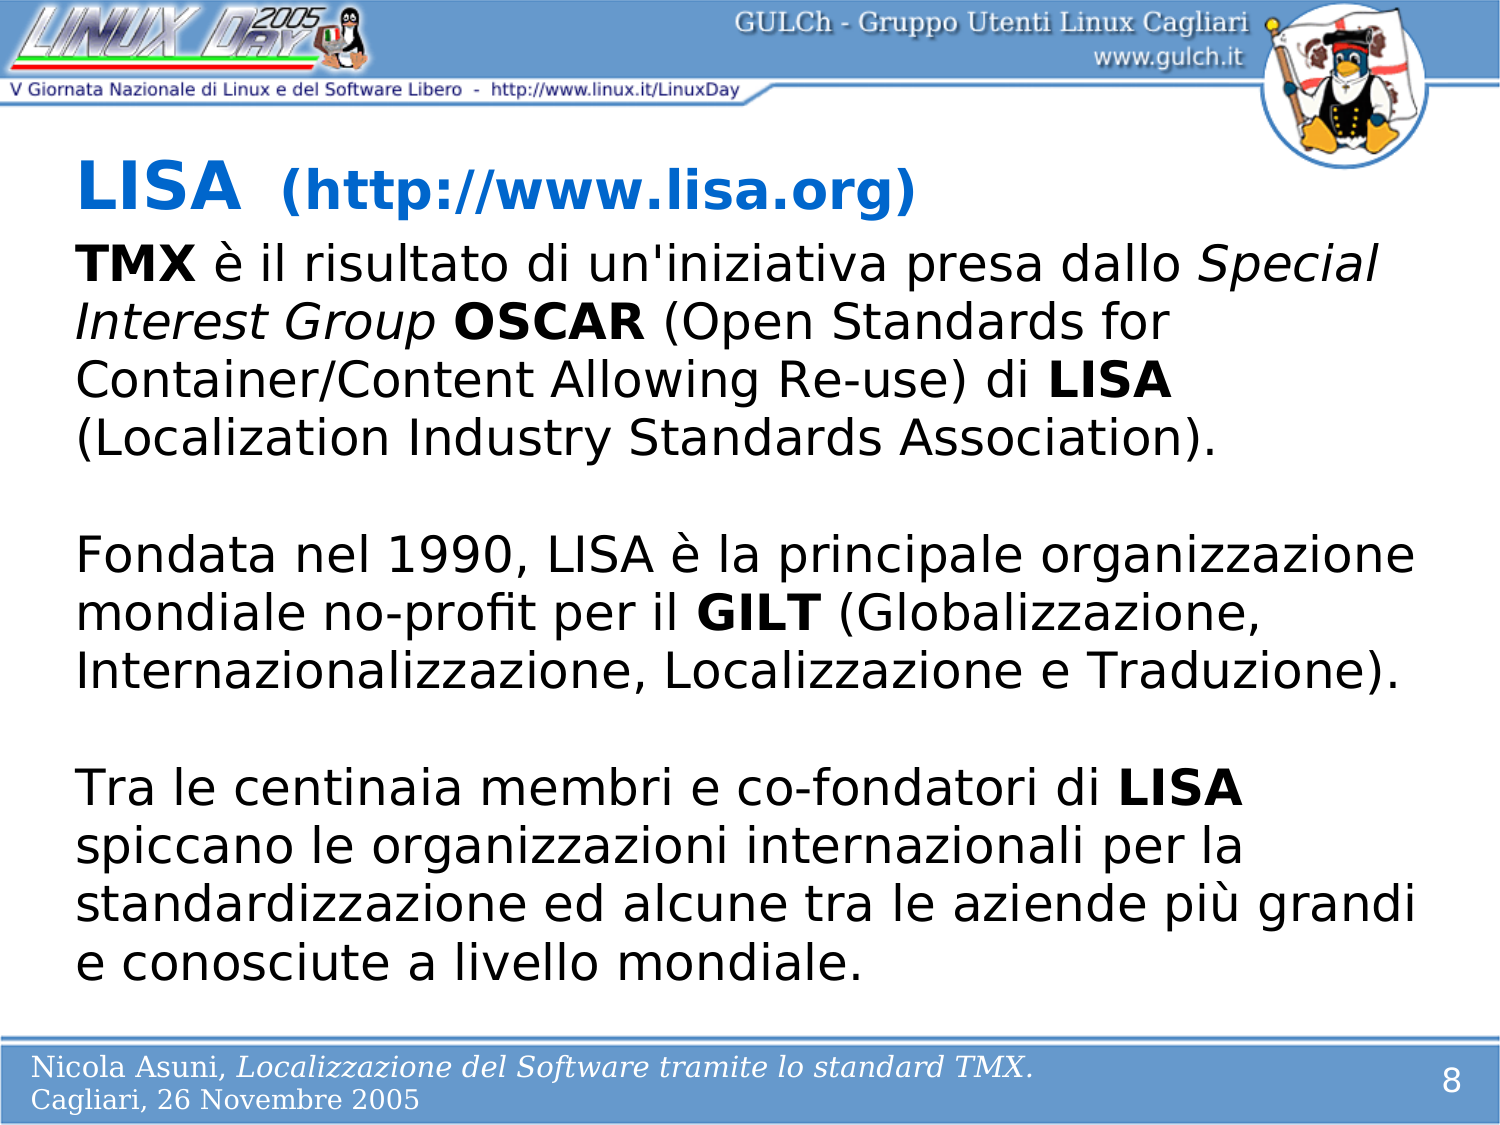

LISA (http://www.lisa.org)
TMX è il risultato di un'iniziativa presa dallo Special Interest Group OSCAR (Open Standards for Container/Content Allowing Re-use) di LISA (Localization Industry Standards Association).
Fondata nel 1990, LISA è la principale organizzazione mondiale no-profit per il GILT (Globalizzazione, Internazionalizzazione, Localizzazione e Traduzione).
Tra le centinaia membri e co-fondatori di LISA spiccano le organizzazioni internazionali per la standardizzazione ed alcune tra le aziende più grandi e conosciute a livello mondiale.